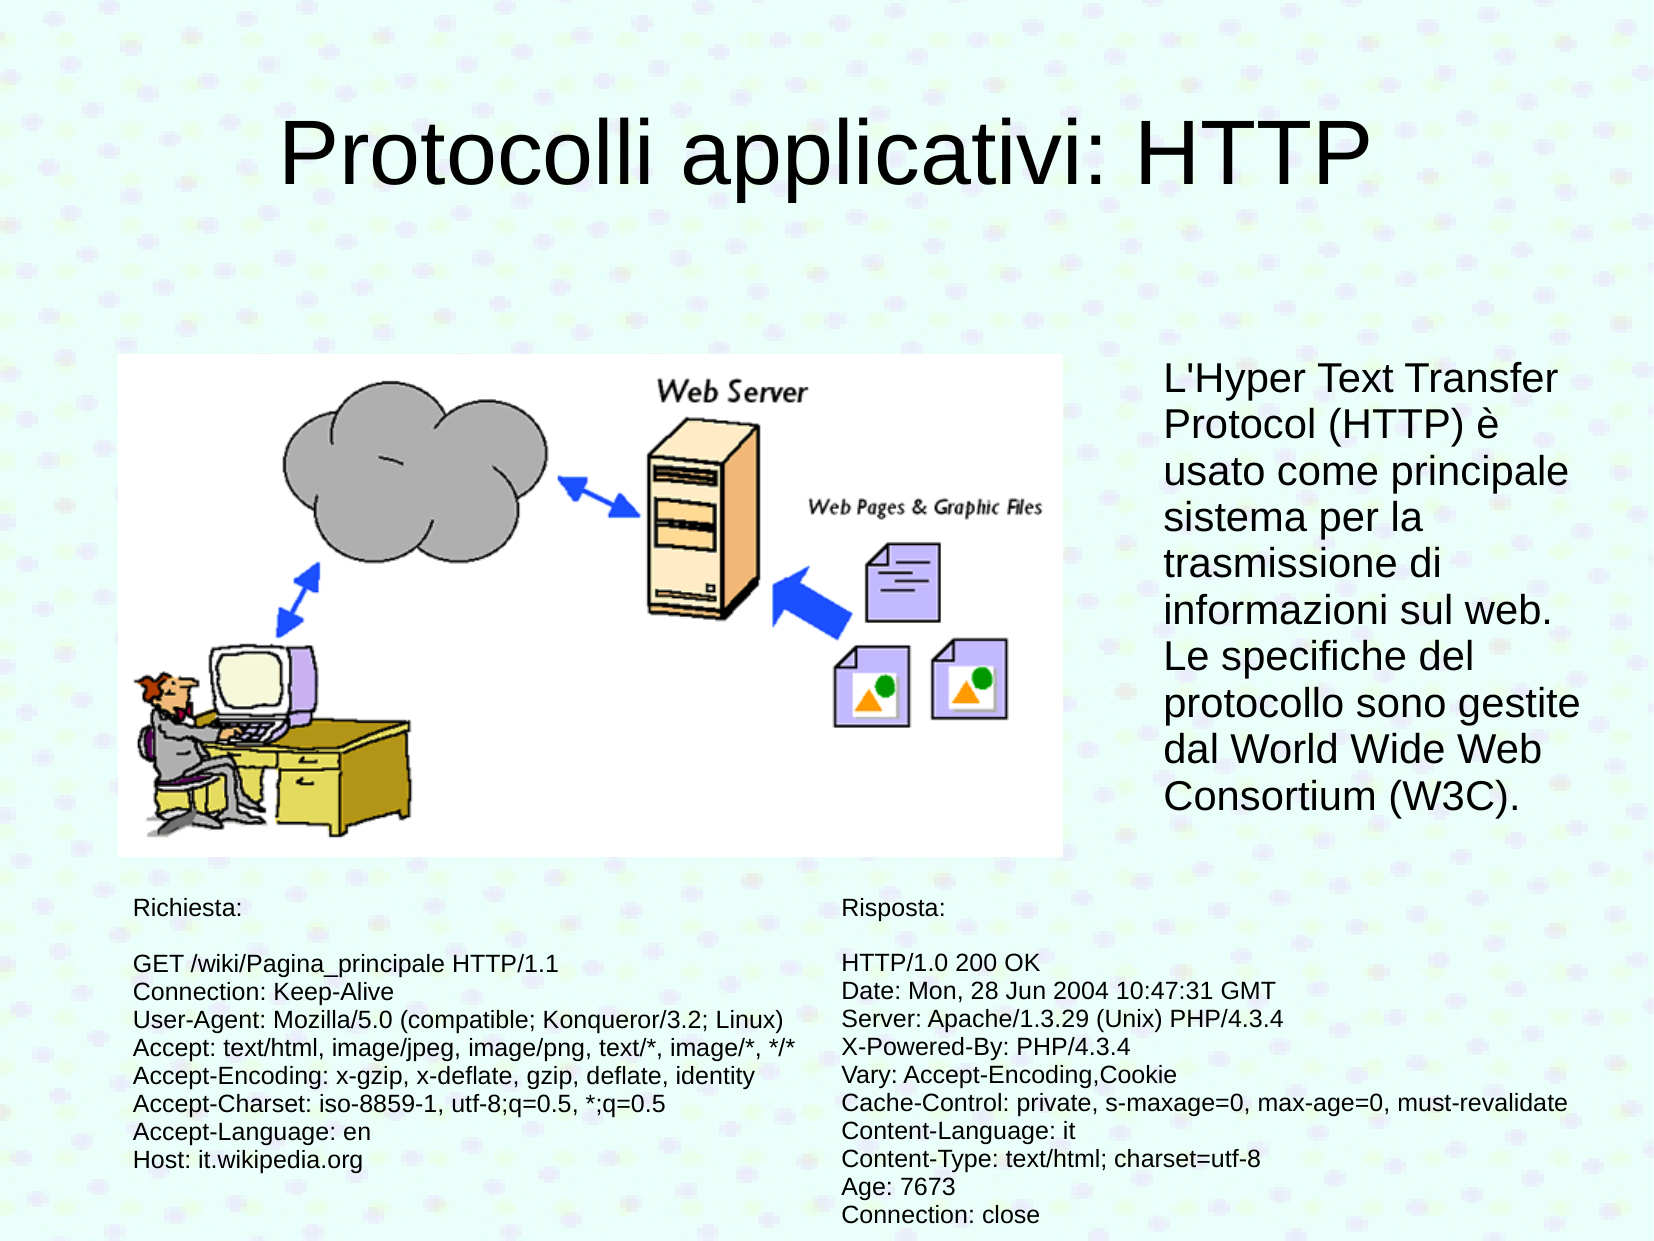

# Protocolli applicativi: HTTP
L'Hyper Text Transfer Protocol (HTTP) è usato come principale sistema per la trasmissione di informazioni sul web. Le specifiche del protocollo sono gestite dal World Wide Web Consortium (W3C).
Risposta:
HTTP/1.0 200 OK
Date: Mon, 28 Jun 2004 10:47:31 GMT
Server: Apache/1.3.29 (Unix) PHP/4.3.4
X-Powered-By: PHP/4.3.4
Vary: Accept-Encoding,Cookie
Cache-Control: private, s-maxage=0, max-age=0, must-revalidate
Content-Language: it
Content-Type: text/html; charset=utf-8
Age: 7673
Connection: close
Richiesta:
GET /wiki/Pagina_principale HTTP/1.1
Connection: Keep-Alive
User-Agent: Mozilla/5.0 (compatible; Konqueror/3.2; Linux)
Accept: text/html, image/jpeg, image/png, text/*, image/*, */*
Accept-Encoding: x-gzip, x-deflate, gzip, deflate, identity
Accept-Charset: iso-8859-1, utf-8;q=0.5, *;q=0.5
Accept-Language: en
Host: it.wikipedia.org